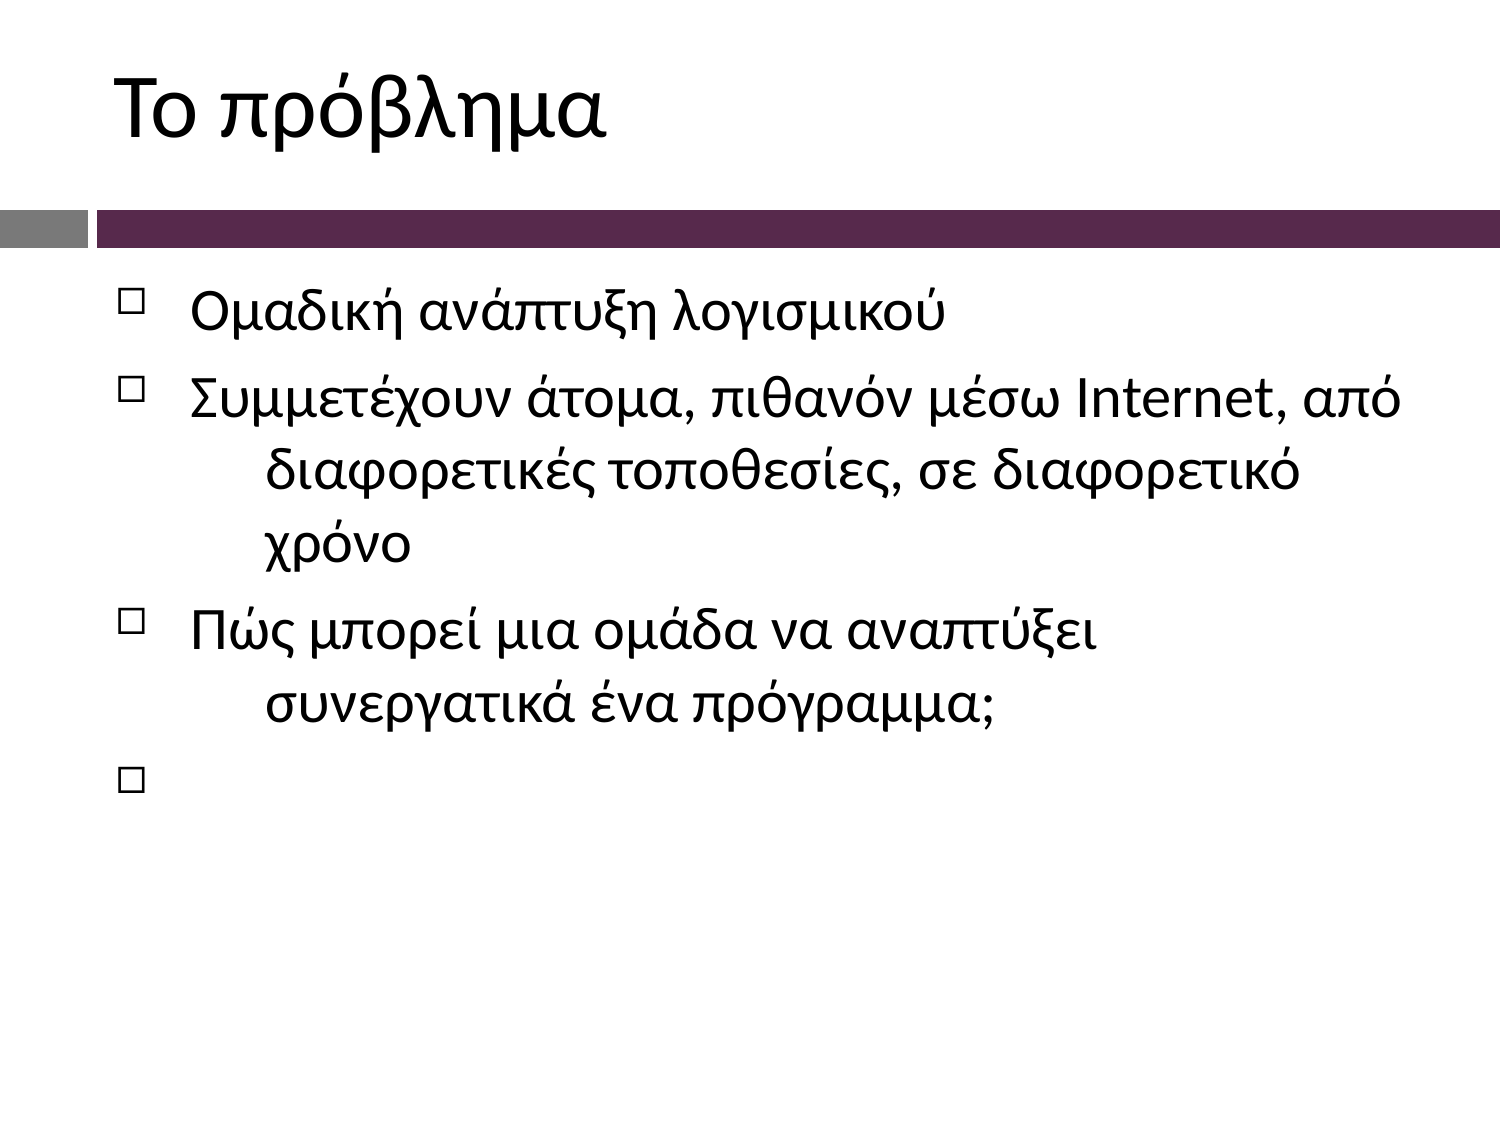

# Το πρόβλημα
Ομαδική ανάπτυξη λογισμικού
Συμμετέχουν άτομα, πιθανόν μέσω Internet, από διαφορετικές τοποθεσίες, σε διαφορετικό χρόνο
Πώς μπορεί μια ομάδα να αναπτύξει συνεργατικά ένα πρόγραμμα;